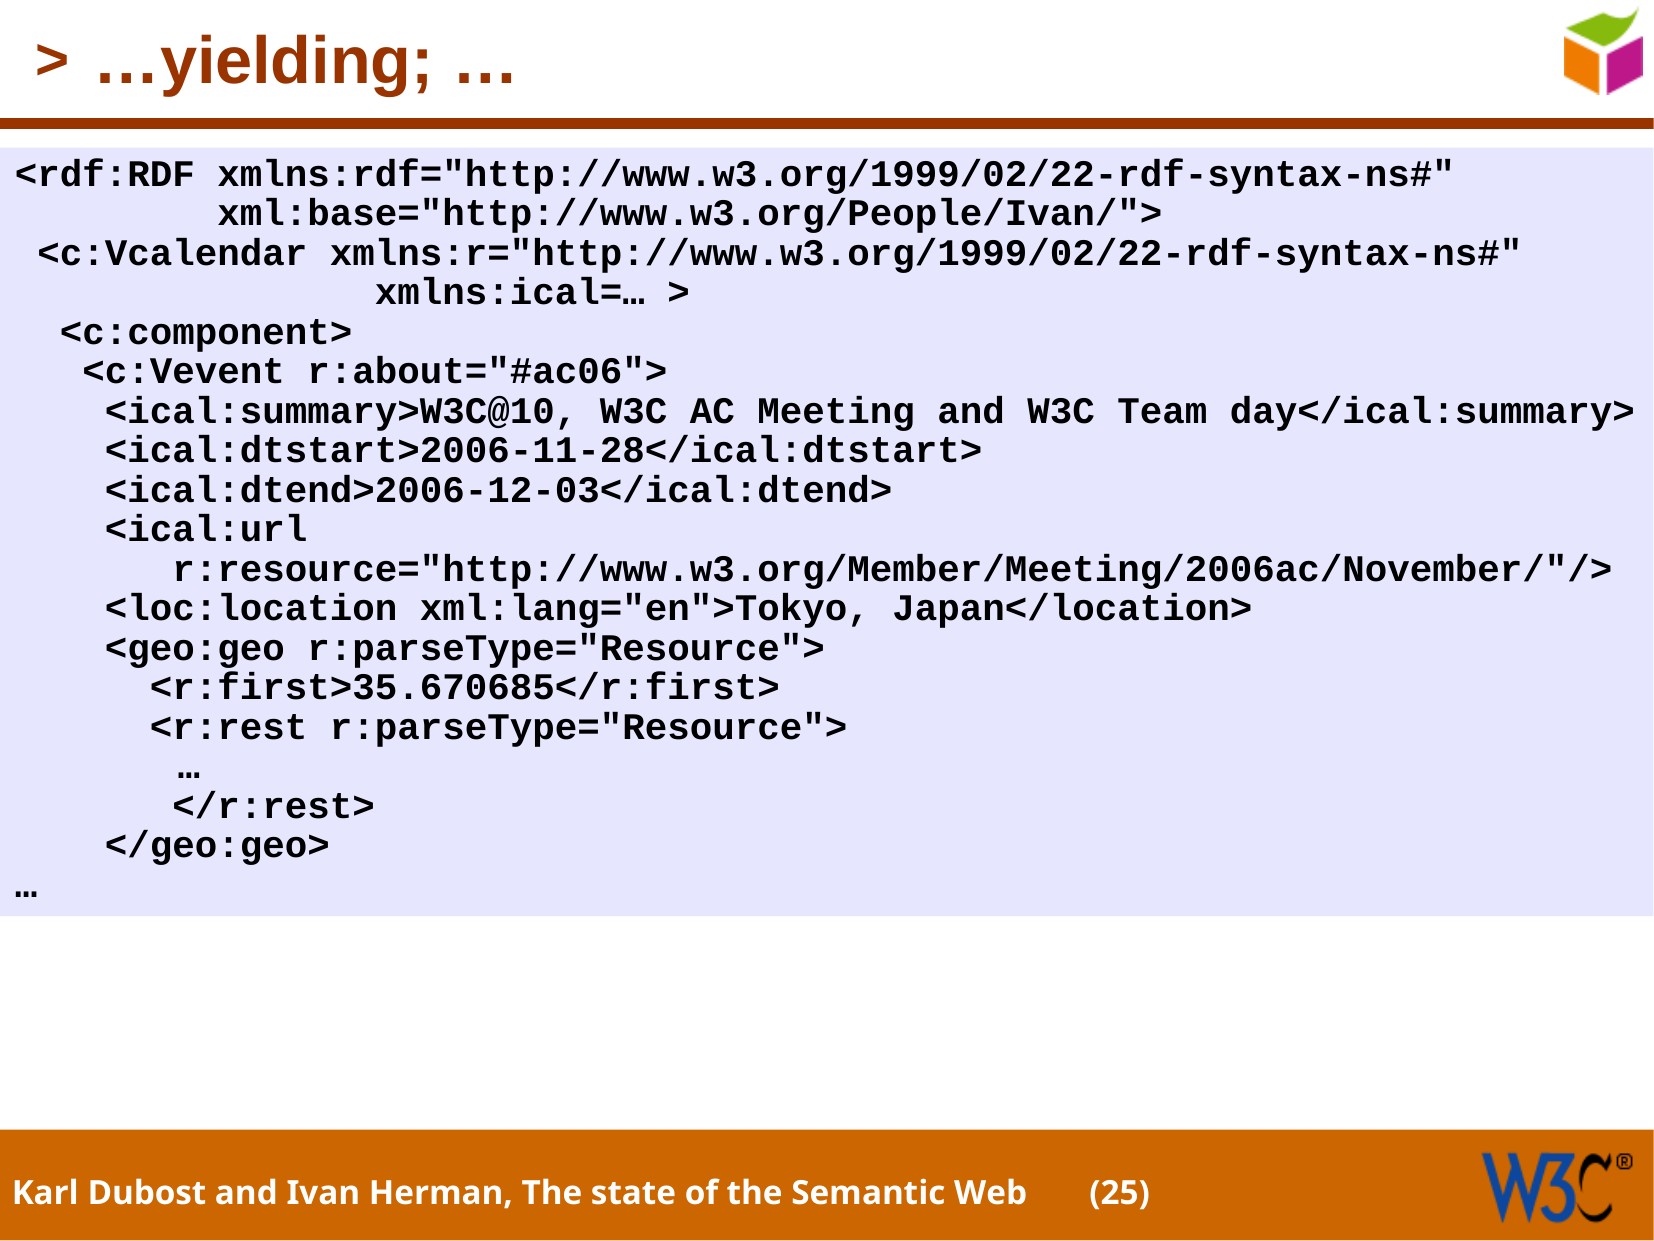

# …yielding; …
<rdf:RDF xmlns:rdf="http://www.w3.org/1999/02/22-rdf-syntax-ns#"
 xml:base="http://www.w3.org/People/Ivan/">
 <c:Vcalendar xmlns:r="http://www.w3.org/1999/02/22-rdf-syntax-ns#"
 xmlns:ical=… >
 <c:component>
 <c:Vevent r:about="#ac06">
 <ical:summary>W3C@10, W3C AC Meeting and W3C Team day</ical:summary>
 <ical:dtstart>2006-11-28</ical:dtstart>
 <ical:dtend>2006-12-03</ical:dtend>
 <ical:url
 r:resource="http://www.w3.org/Member/Meeting/2006ac/November/"/>
 <loc:location xml:lang="en">Tokyo, Japan</location>
 <geo:geo r:parseType="Resource">
 <r:first>35.670685</r:first>
 <r:rest r:parseType="Resource">
	 …
 </r:rest>
 </geo:geo>
…